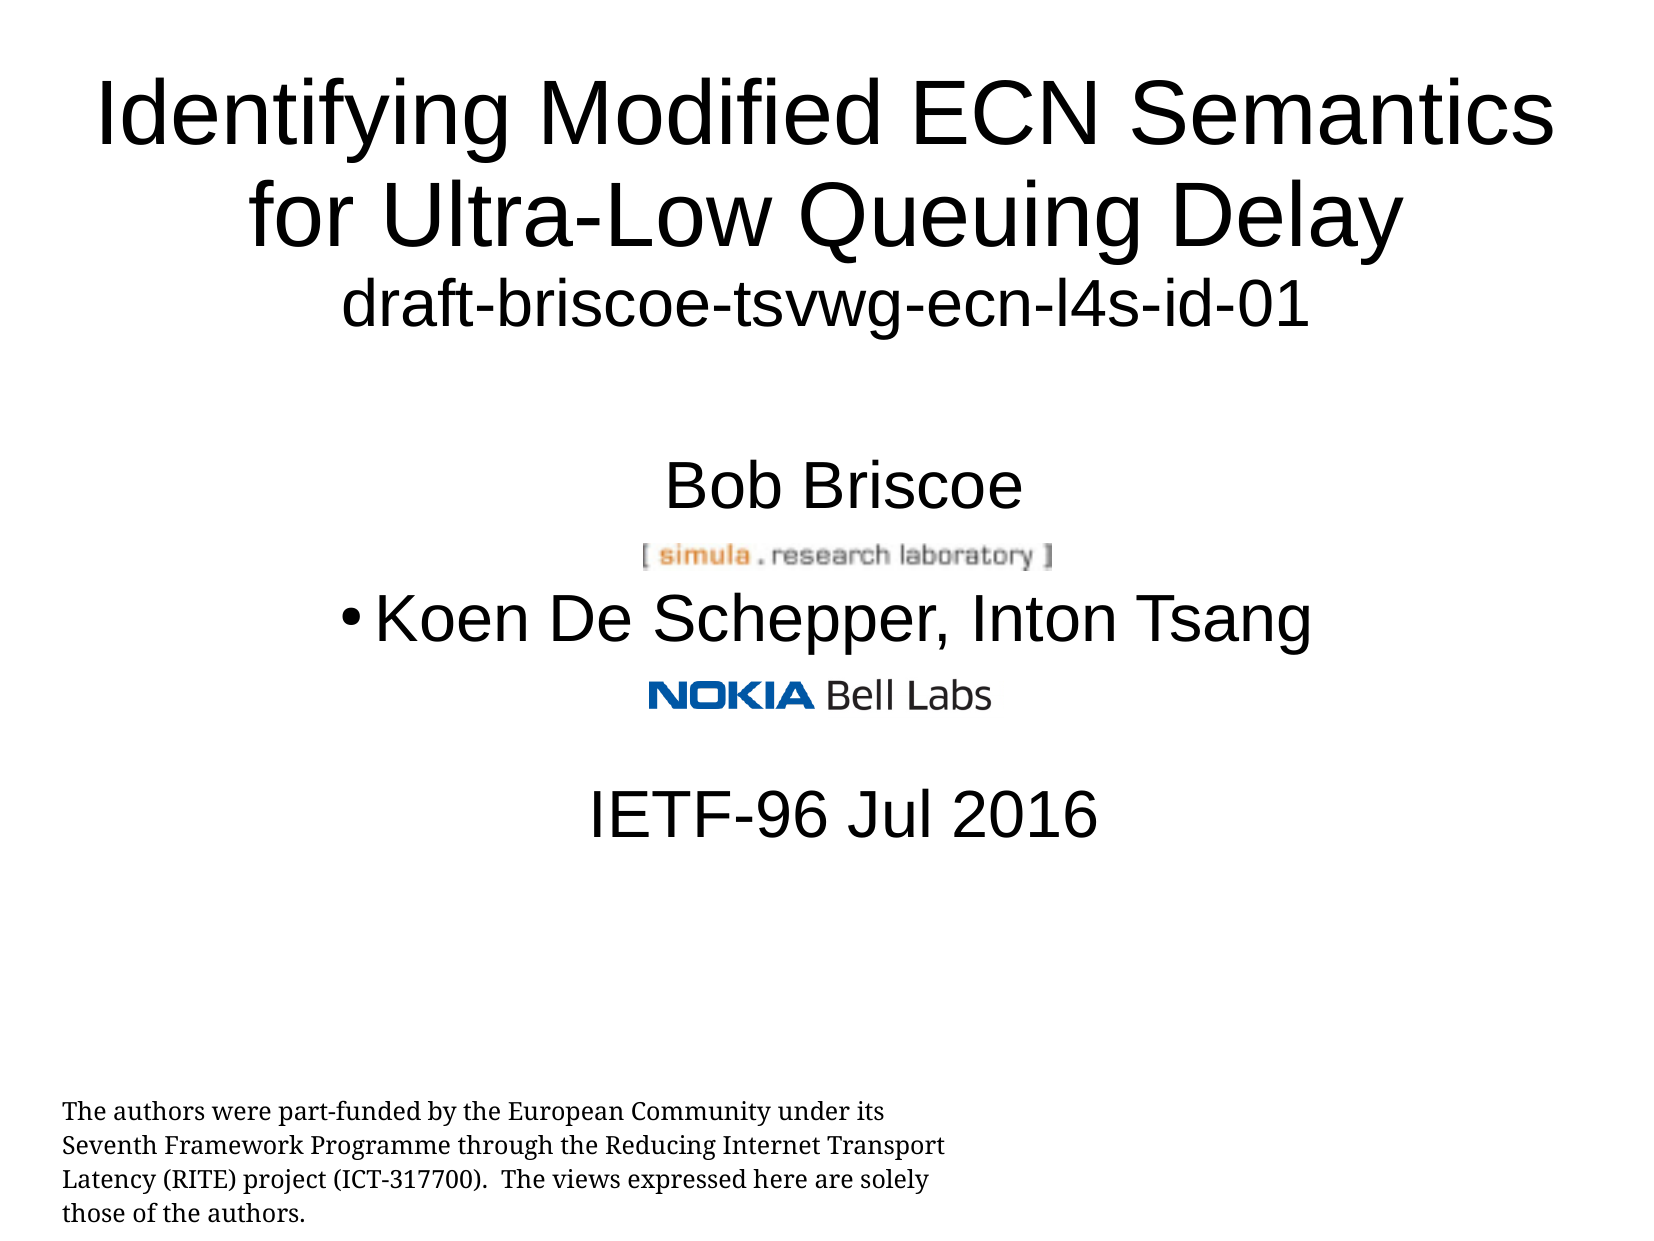

# Identifying Modified ECN Semantics for Ultra-Low Queuing Delay draft-briscoe-tsvwg-ecn-l4s-id-01
Bob Briscoe
Simula Research Laboratory
Koen De Schepper, Inton Tsang
Nokia Bell Labs
IETF-96 Jul 2016
The authors were part-funded by the European Community under its Seventh Framework Programme through the Reducing Internet Transport Latency (RITE) project (ICT-317700). The views expressed here are solely those of the authors.